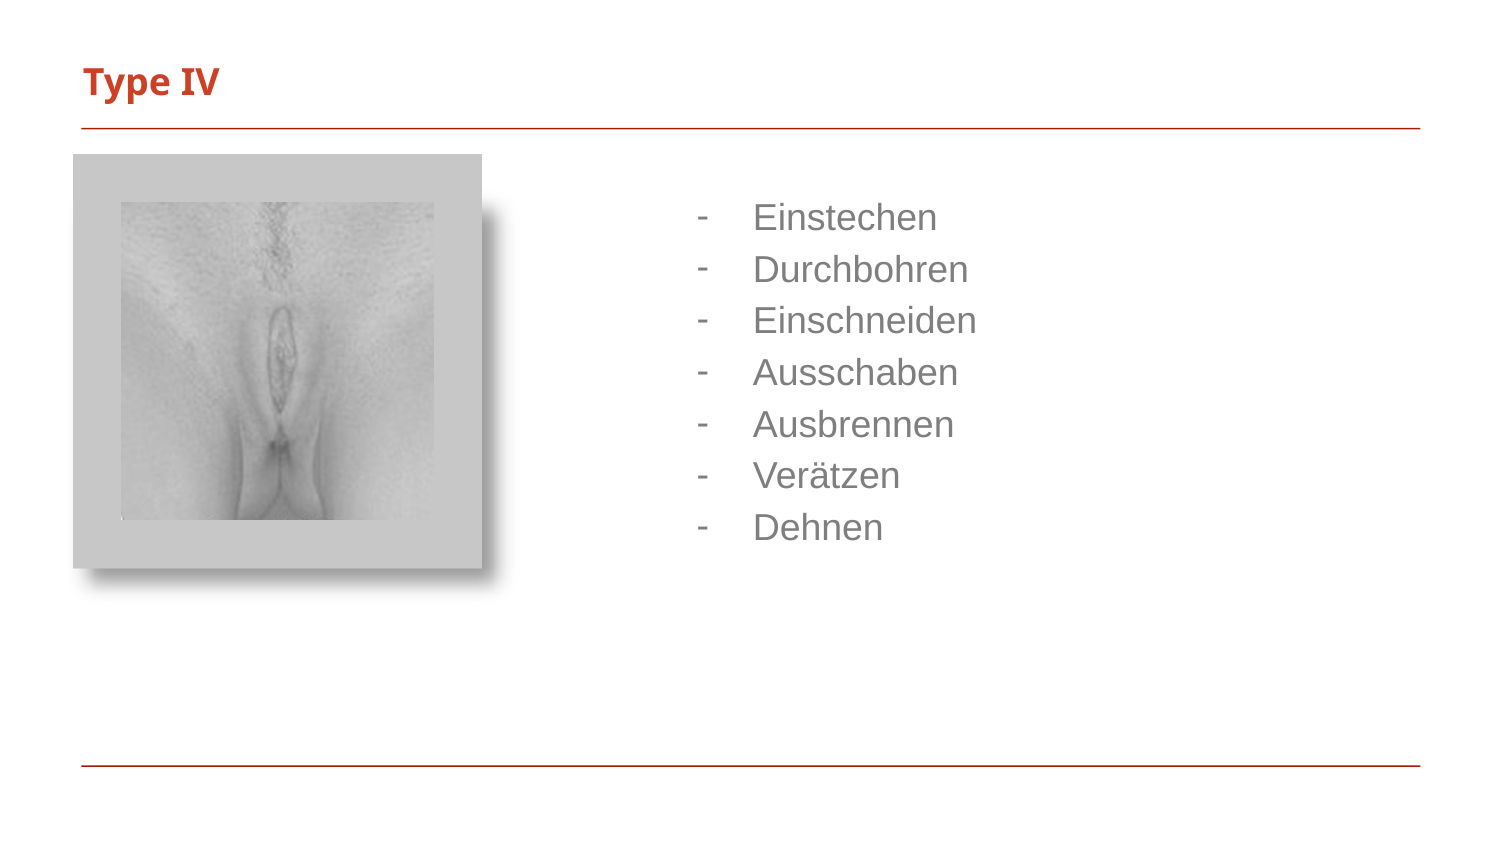

Type IV
Einstechen
Durchbohren
Einschneiden
Ausschaben
Ausbrennen
Verätzen
Dehnen